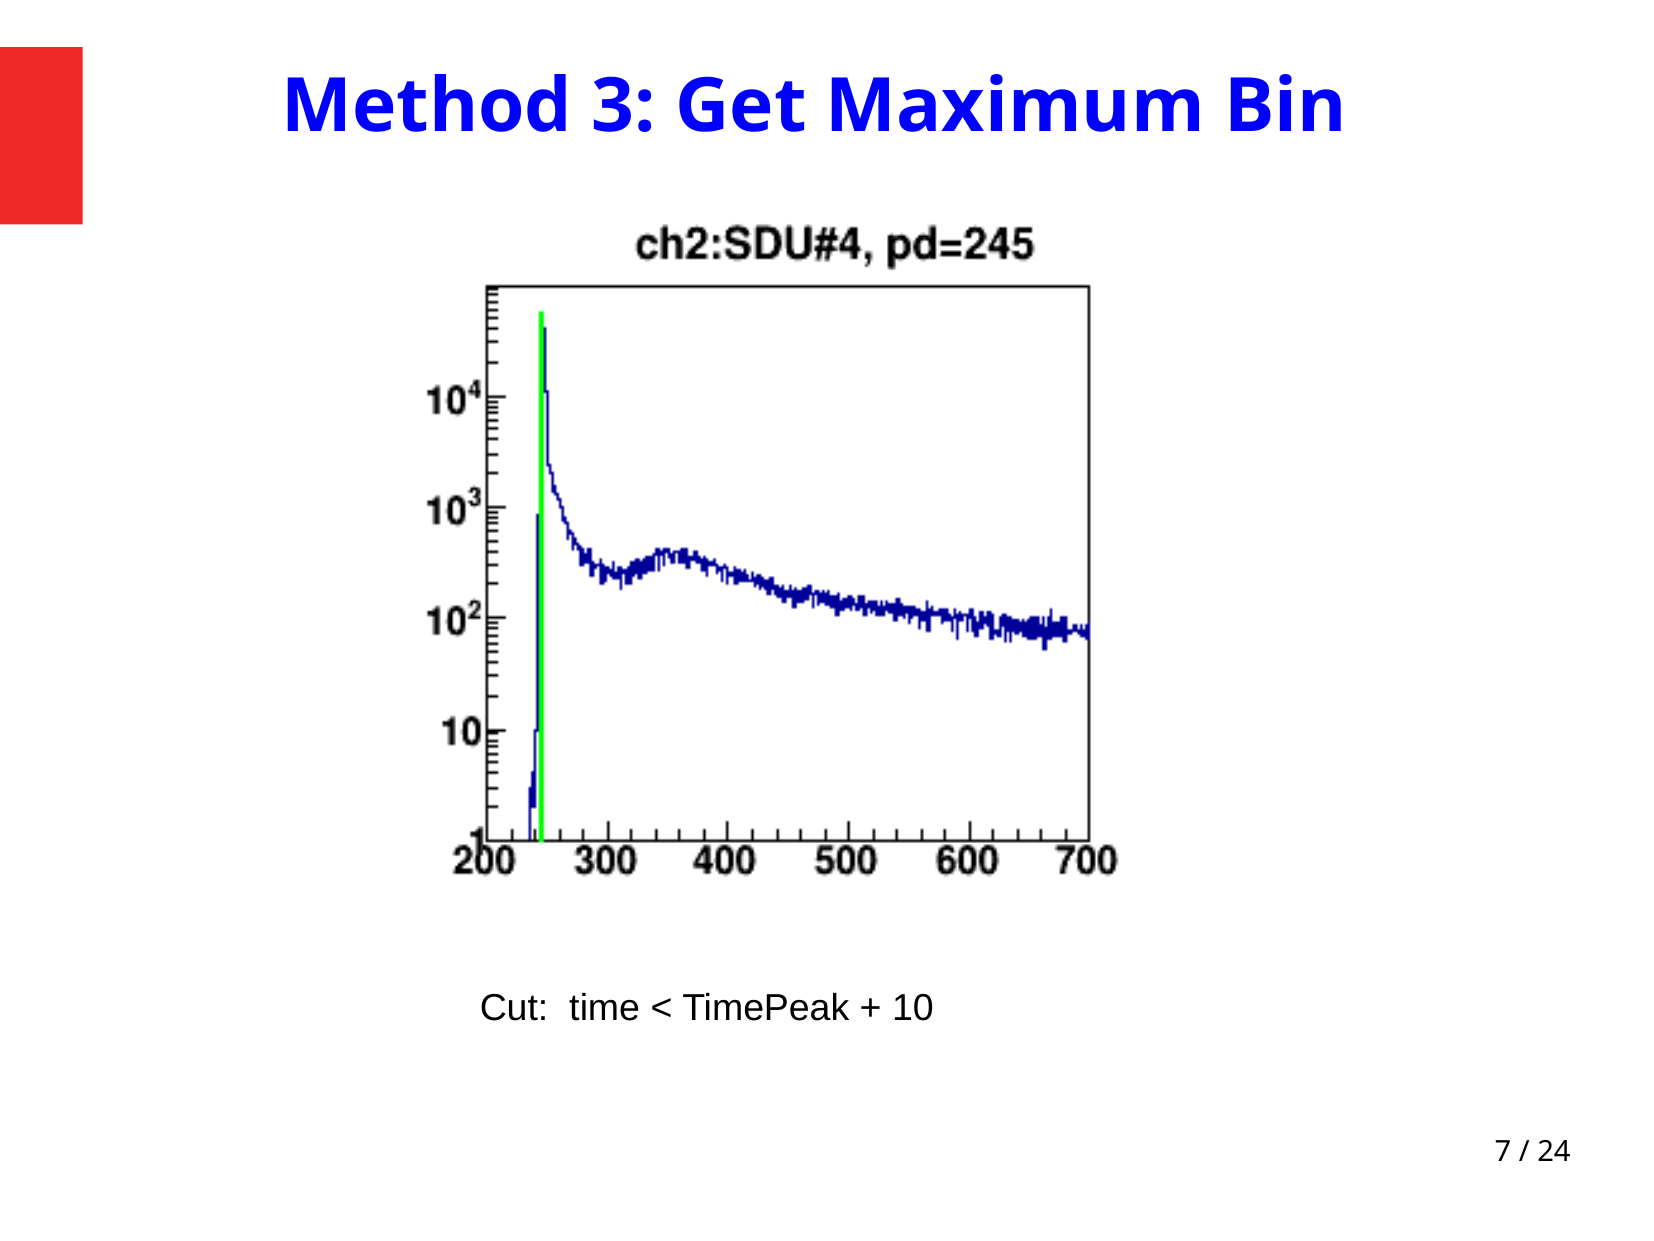

# Method 3: Get Maximum Bin
Cut: time < TimePeak + 10
7